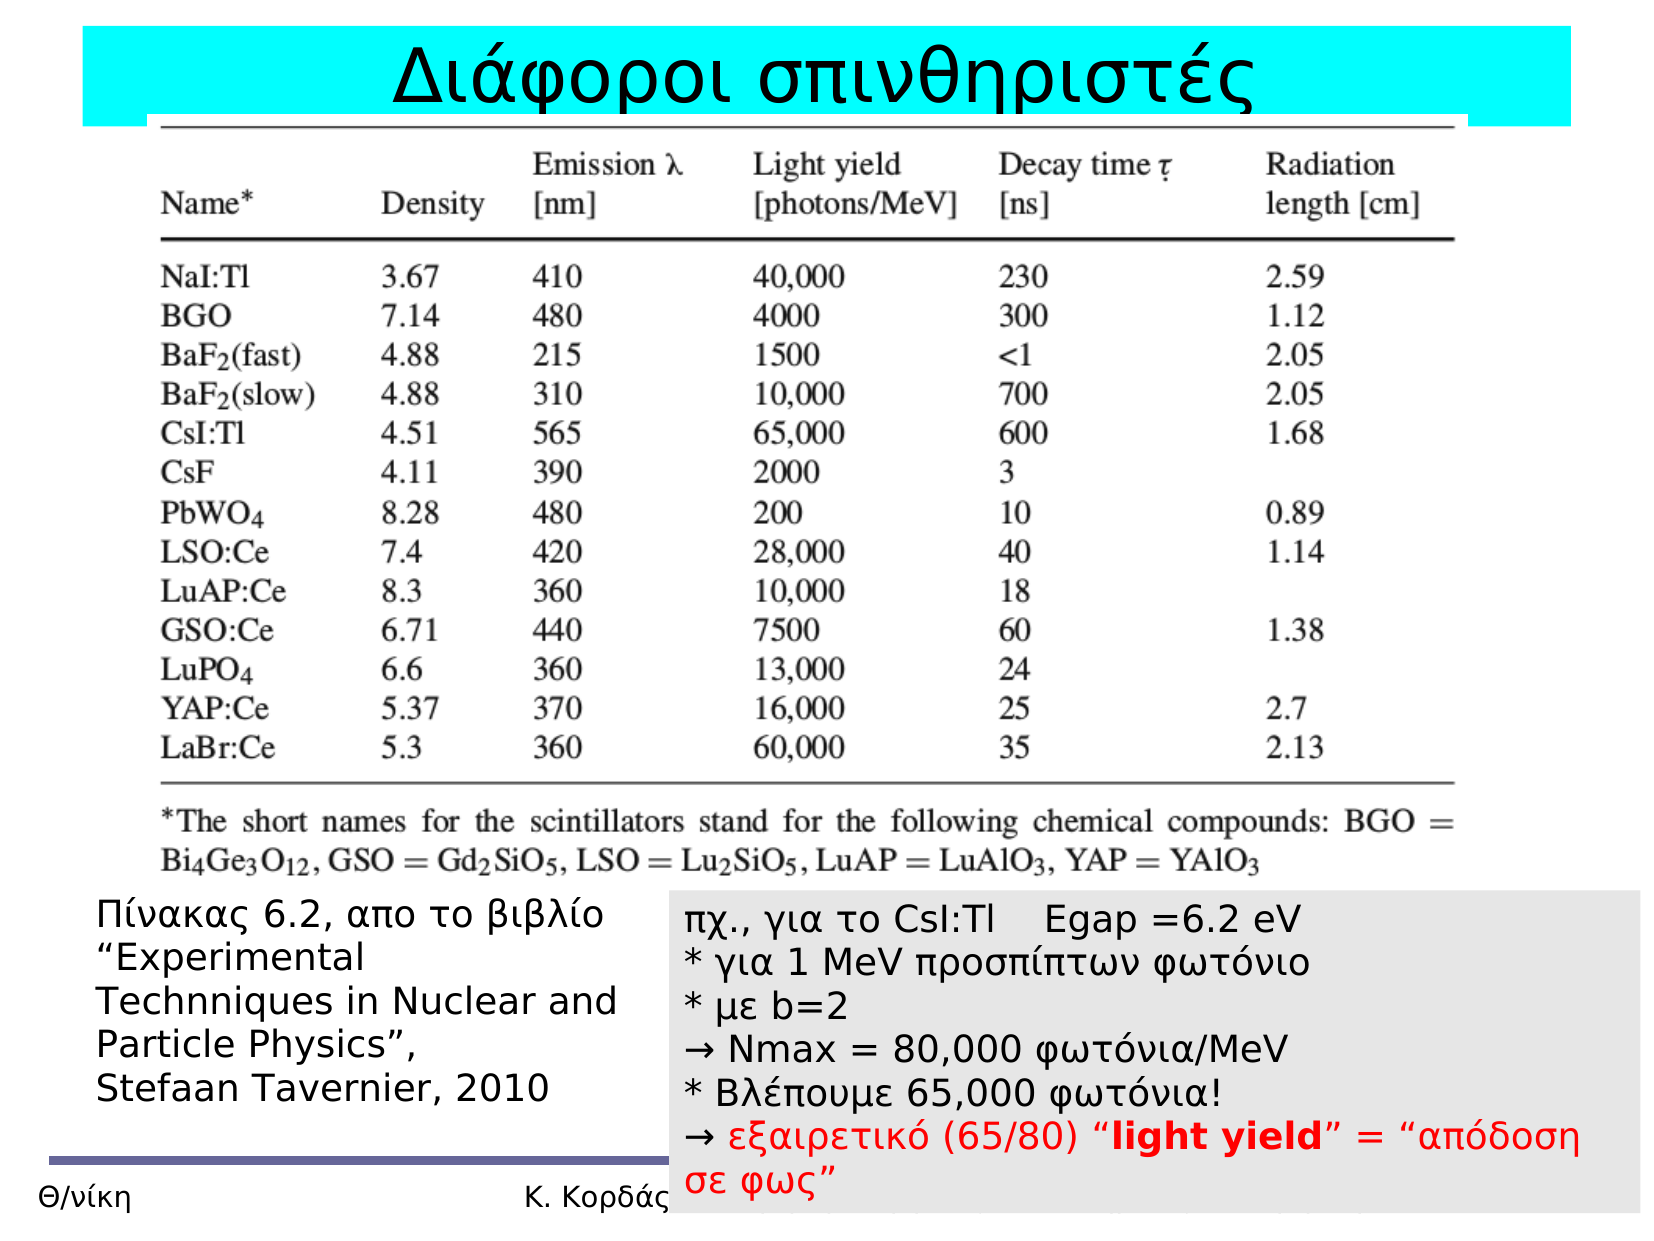

# Διάφοροι σπινθηριστές
Πίνακας 6.2, απο το βιβλίο
“Experimental
Technniques in Nuclear and
Particle Physics”,
Stefaan Tavernier, 2010
πχ., για το CsI:Tl Egap =6.2 eV
* για 1 MeV προσπίπτων φωτόνιο
* με b=2
→ Nmax = 80,000 φωτόνια/MeV
* Βλέπουμε 65,000 φωτόνια!
→ εξαιρετικό (65/80) “light yield” = “απόδοση σε φως”
Θ/νίκη
Κ. Κορδάς - Μέτρηση ενέργειας - σπινθηριτές/καλορίμετρα
16